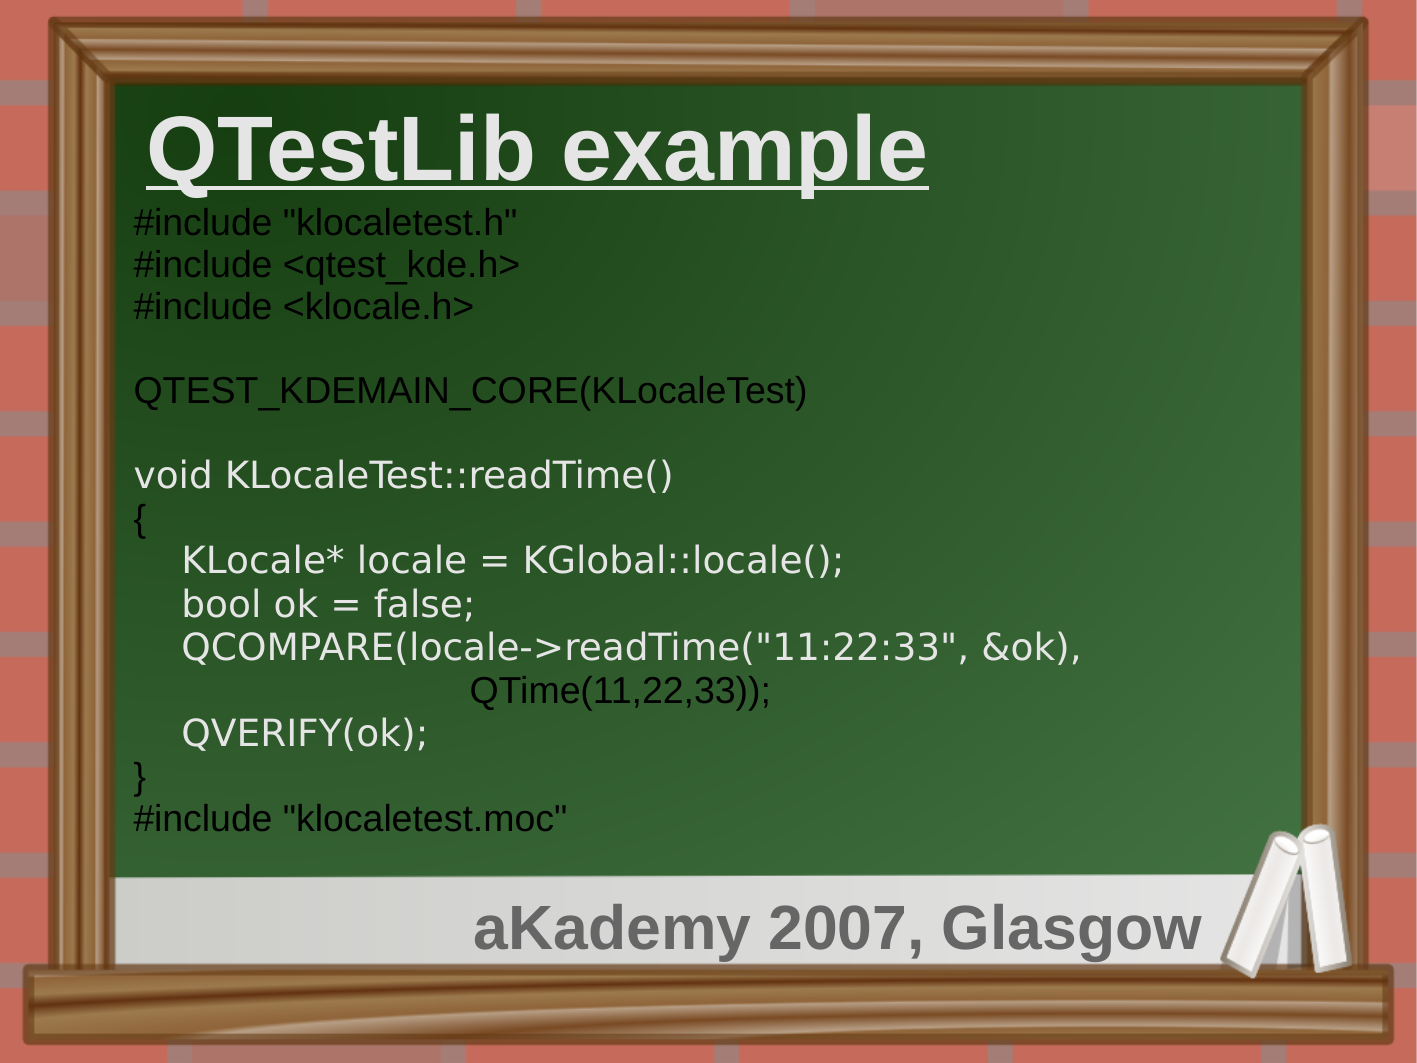

QTestLib example
#include "klocaletest.h"
#include <qtest_kde.h>
#include <klocale.h>
QTEST_KDEMAIN_CORE(KLocaleTest)
void KLocaleTest::readTime()
{
 KLocale* locale = KGlobal::locale();
 bool ok = false;
 QCOMPARE(locale->readTime("11:22:33", &ok),
 QTime(11,22,33));
 QVERIFY(ok);
}
#include "klocaletest.moc"